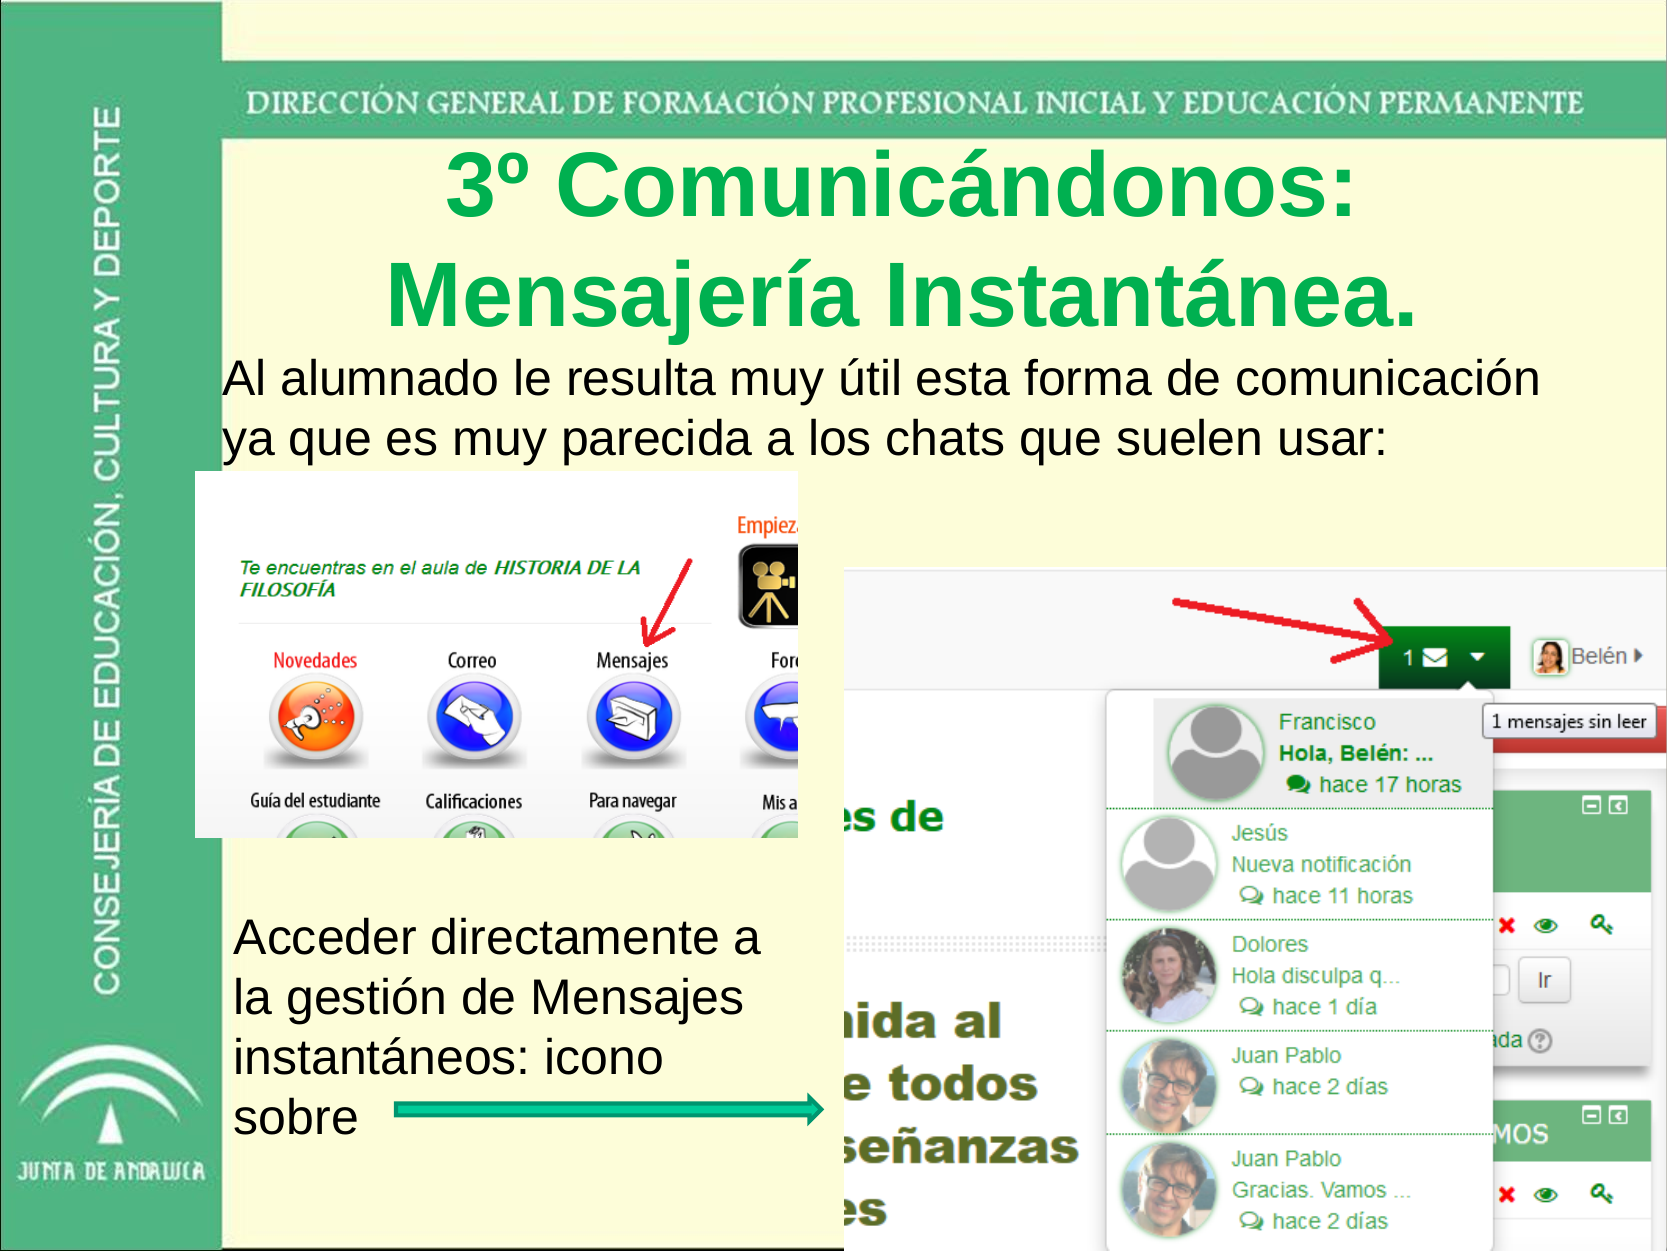

# 3º Comunicándonos: Mensajería Instantánea.
Al alumnado le resulta muy útil esta forma de comunicación ya que es muy parecida a los chats que suelen usar:
Acceder directamente a la gestión de Mensajes instantáneos: icono sobre